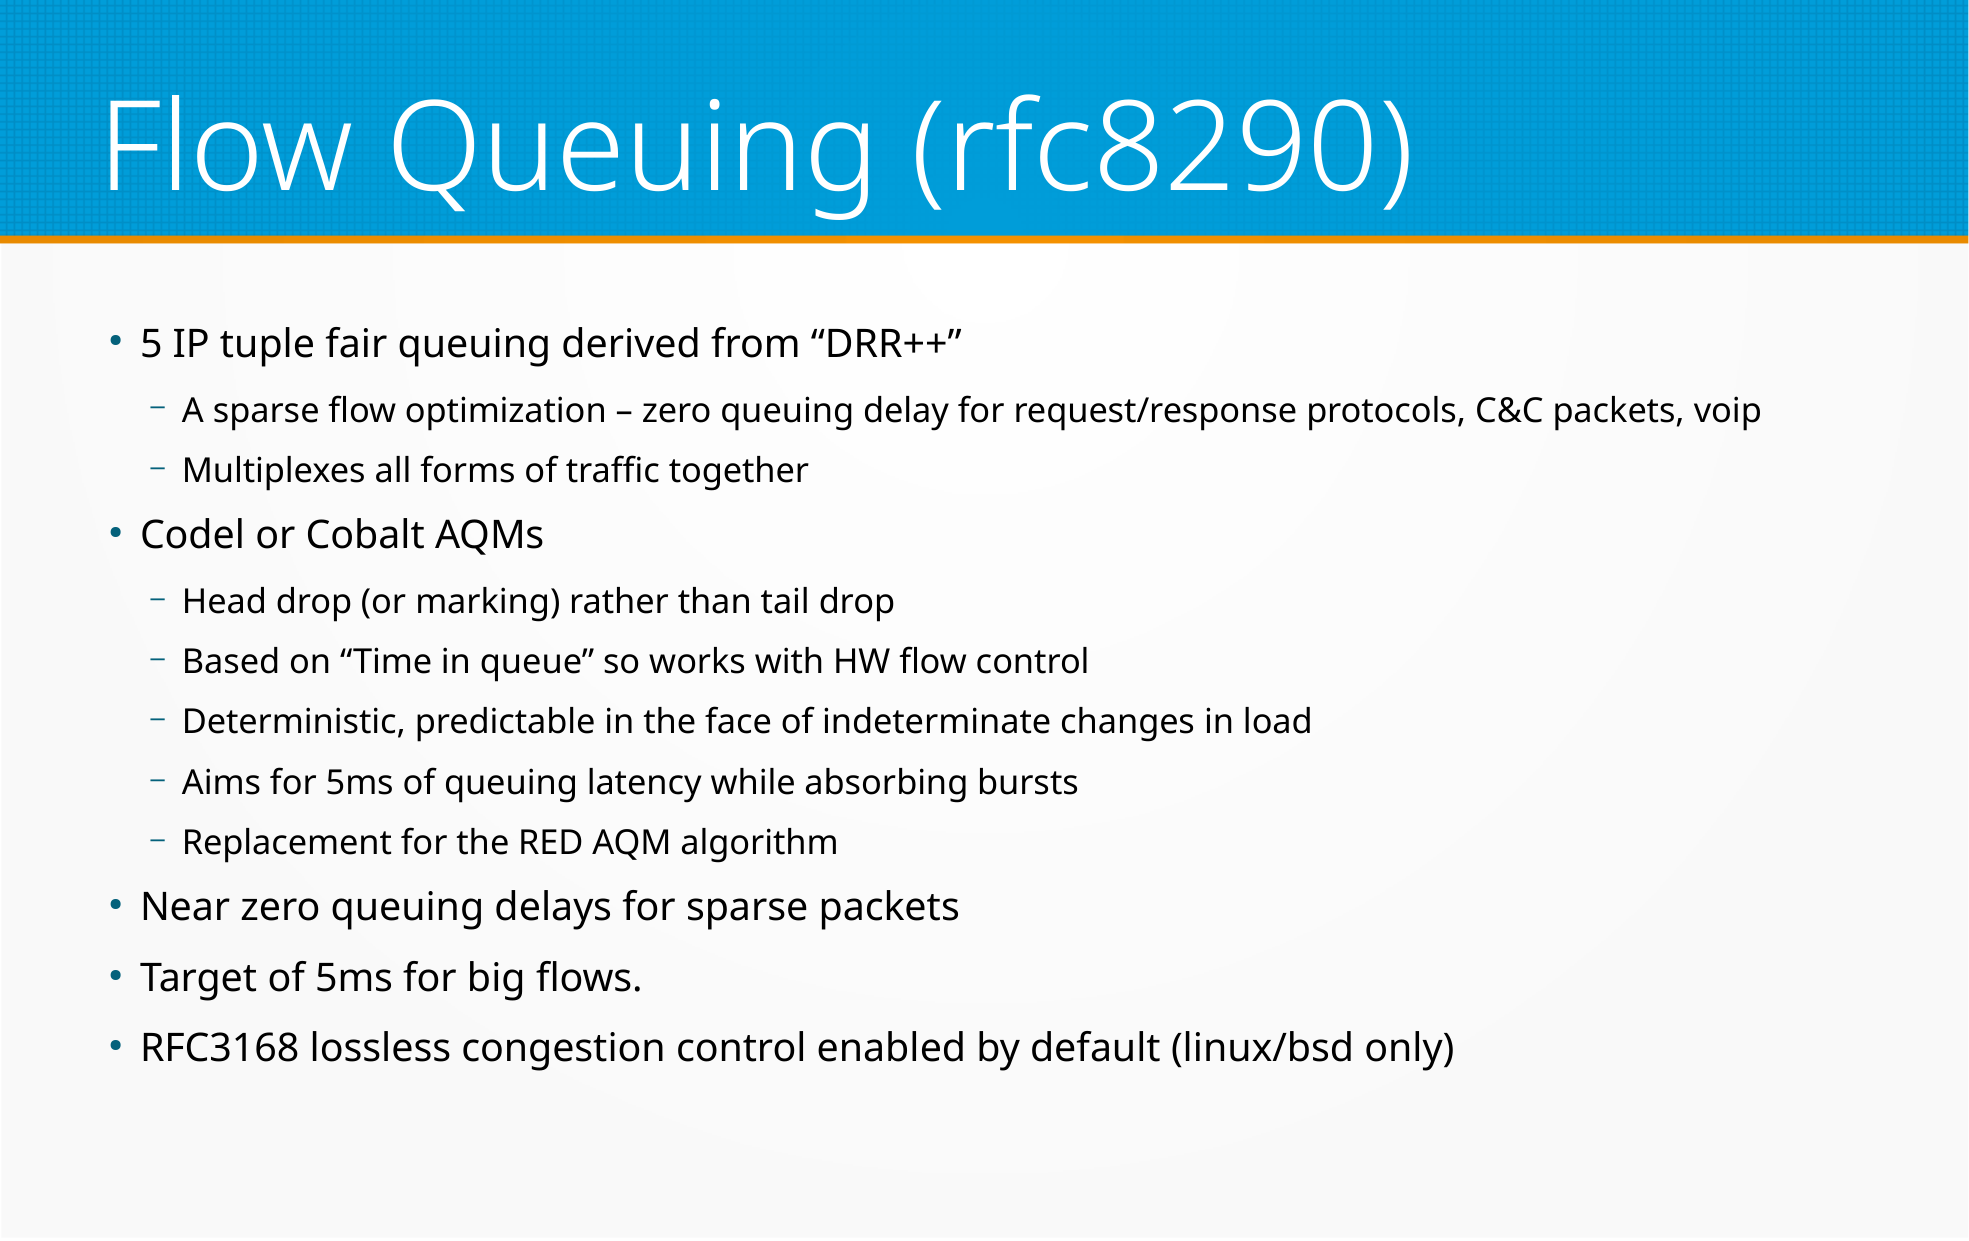

# Flow Queuing (rfc8290)
5 IP tuple fair queuing derived from “DRR++”
A sparse flow optimization – zero queuing delay for request/response protocols, C&C packets, voip
Multiplexes all forms of traffic together
Codel or Cobalt AQMs
Head drop (or marking) rather than tail drop
Based on “Time in queue” so works with HW flow control
Deterministic, predictable in the face of indeterminate changes in load
Aims for 5ms of queuing latency while absorbing bursts
Replacement for the RED AQM algorithm
Near zero queuing delays for sparse packets
Target of 5ms for big flows.
RFC3168 lossless congestion control enabled by default (linux/bsd only)